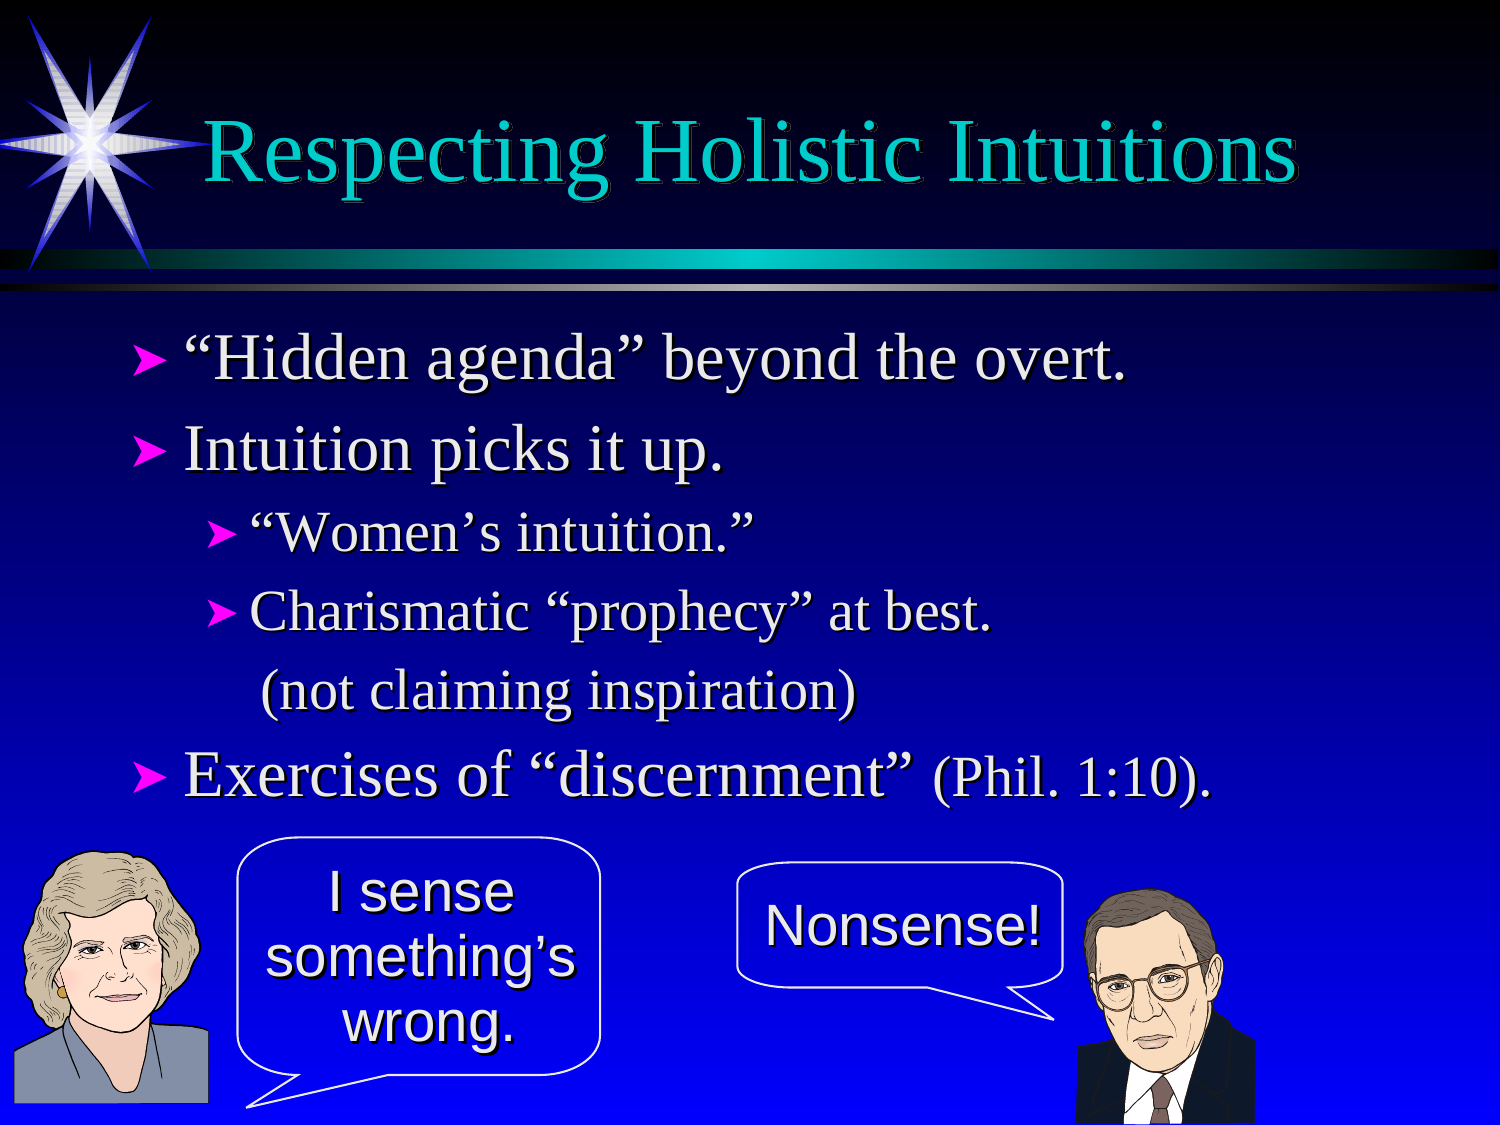

# Respecting Holistic Intuitions
“Hidden agenda” beyond the overt.
Intuition picks it up.
“Women’s intuition.”
Charismatic “prophecy” at best.
 (not claiming inspiration)
Exercises of “discernment” (Phil. 1:10).
I sense
something’s
wrong.
Nonsense!